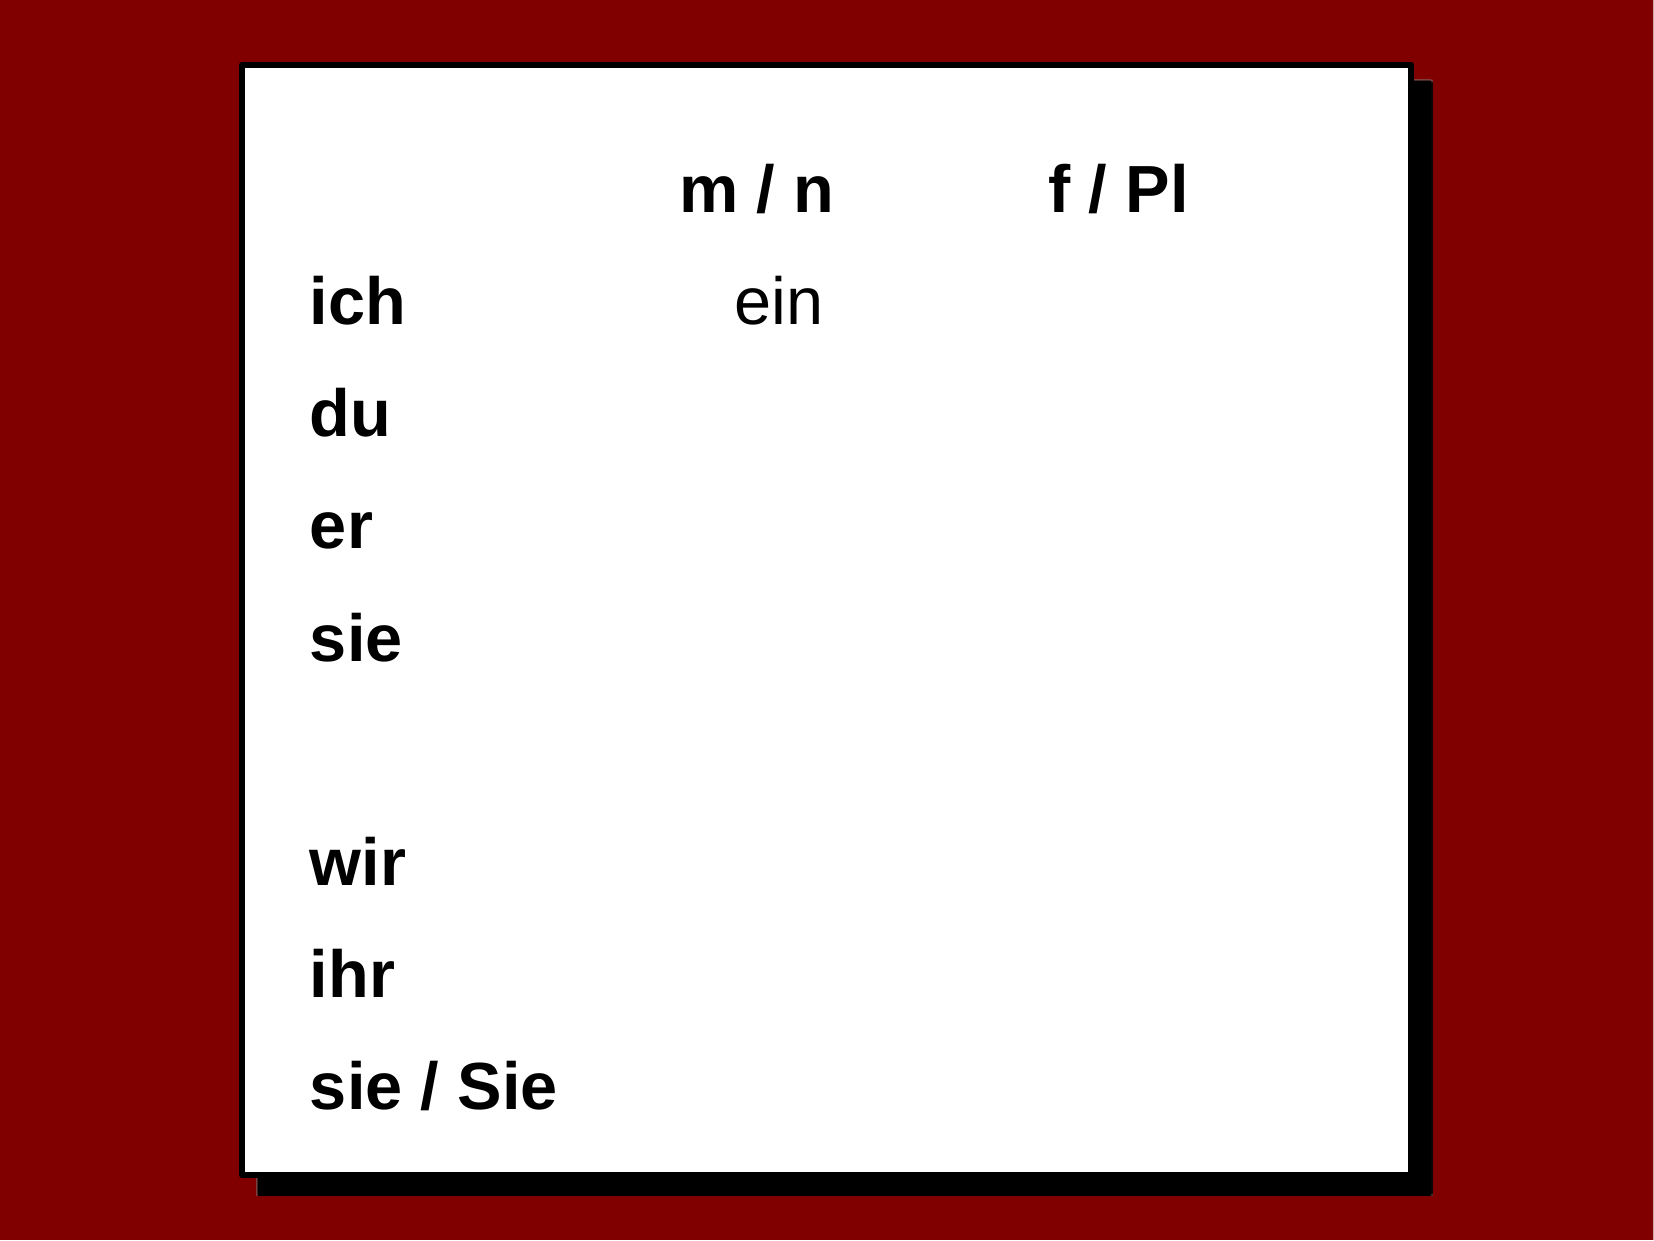

m / n			f / Pl
ich				 ein
du
er
sie
wir
ihr
sie / Sie